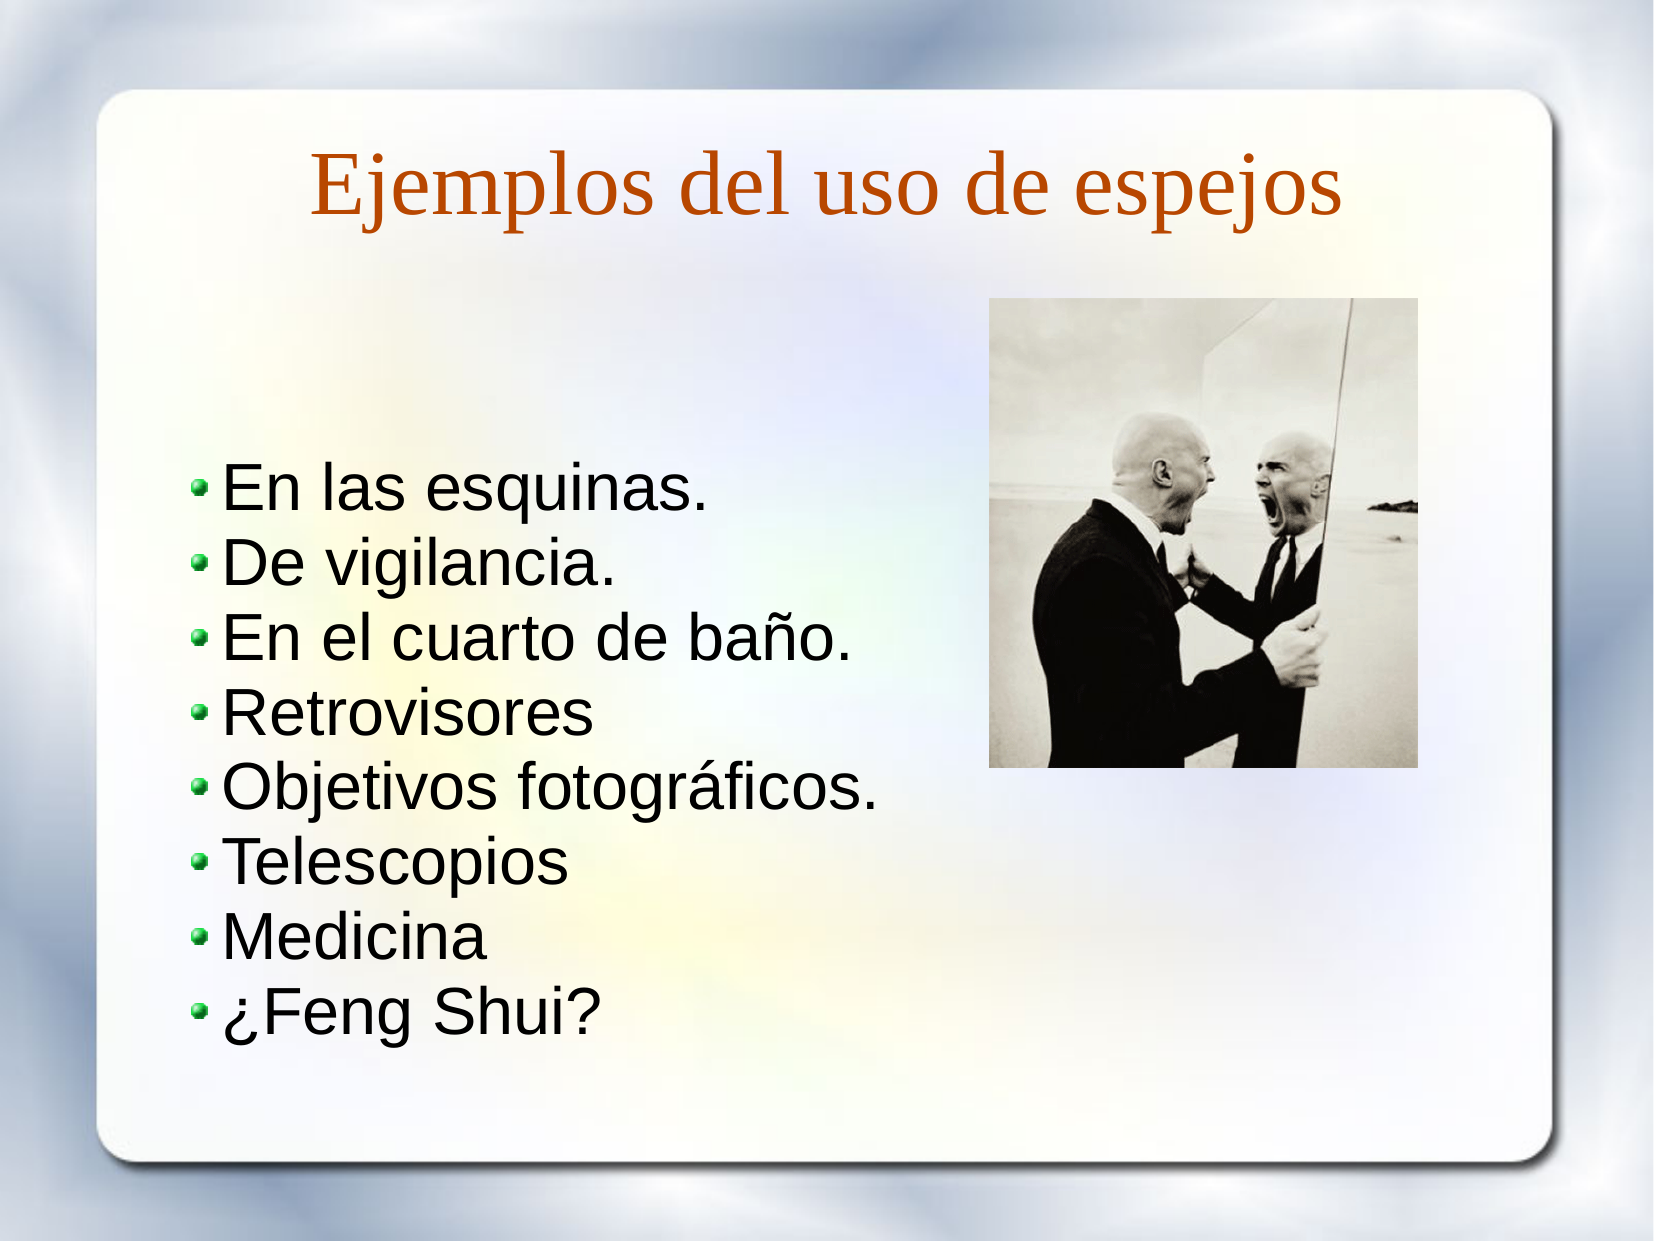

# Ejemplos del uso de espejos
En las esquinas.
De vigilancia.
En el cuarto de baño.
Retrovisores
Objetivos fotográficos.
Telescopios
Medicina
¿Feng Shui?